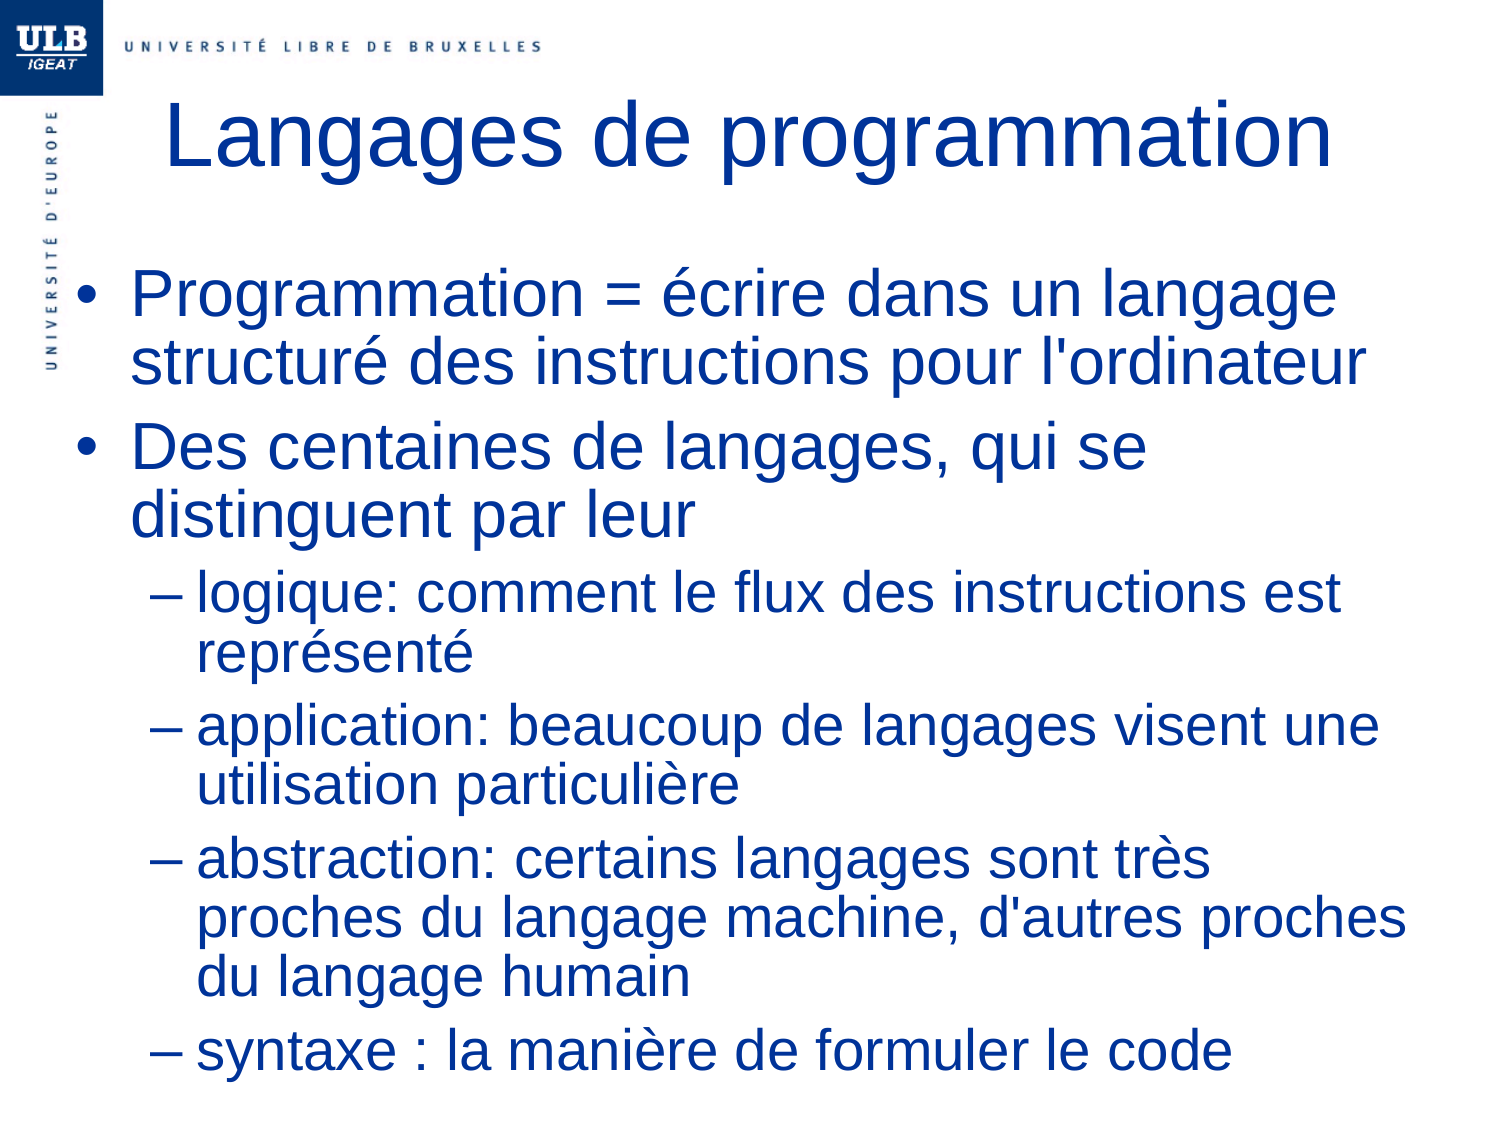

# Langages de programmation
Programmation = écrire dans un langage structuré des instructions pour l'ordinateur
Des centaines de langages, qui se distinguent par leur
logique: comment le flux des instructions est représenté
application: beaucoup de langages visent une utilisation particulière
abstraction: certains langages sont très proches du langage machine, d'autres proches du langage humain
syntaxe : la manière de formuler le code